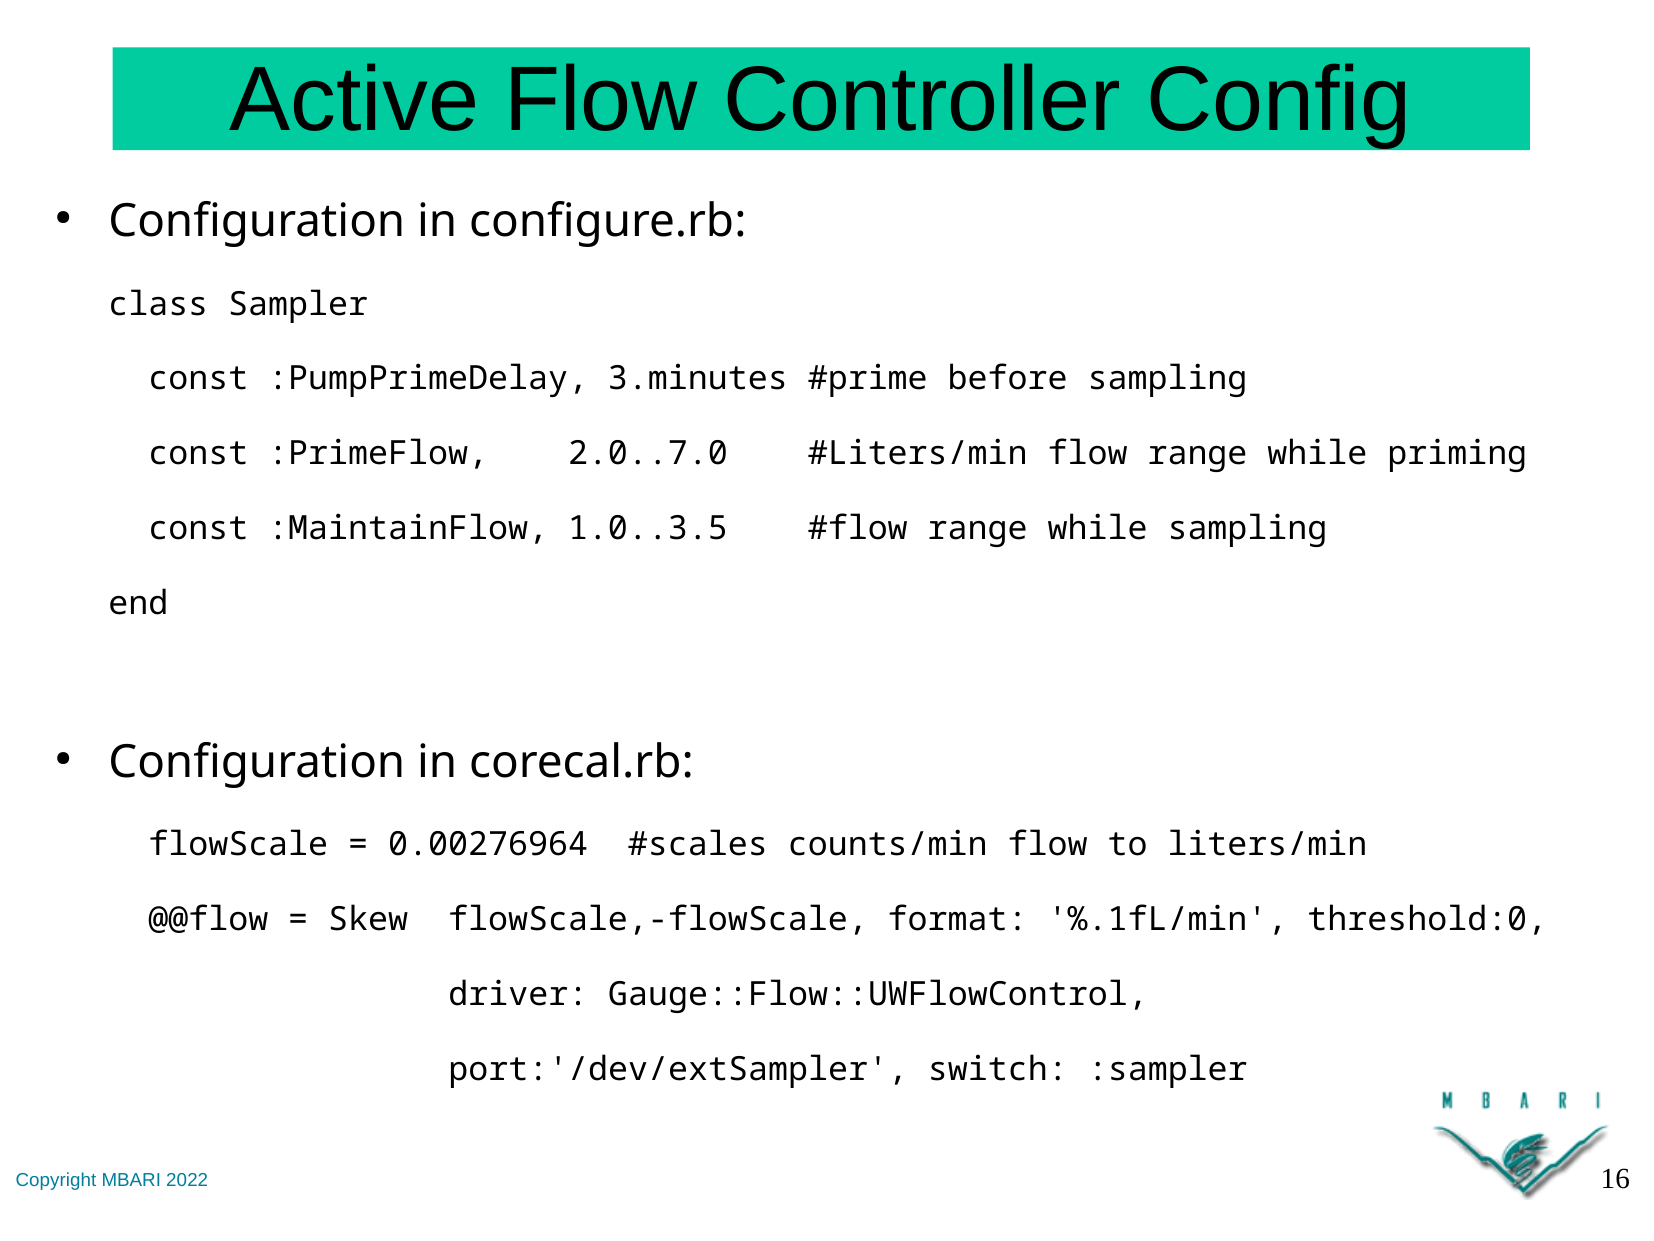

# Active Flow Controller Config
Configuration in configure.rb:
class Sampler
 const :PumpPrimeDelay, 3.minutes #prime before sampling
 const :PrimeFlow, 2.0..7.0 #Liters/min flow range while priming
 const :MaintainFlow, 1.0..3.5 #flow range while sampling
end
Configuration in corecal.rb:
 flowScale = 0.00276964 #scales counts/min flow to liters/min
 @@flow = Skew flowScale,-flowScale, format: '%.1fL/min', threshold:0,
 driver: Gauge::Flow::UWFlowControl,
 port:'/dev/extSampler', switch: :sampler